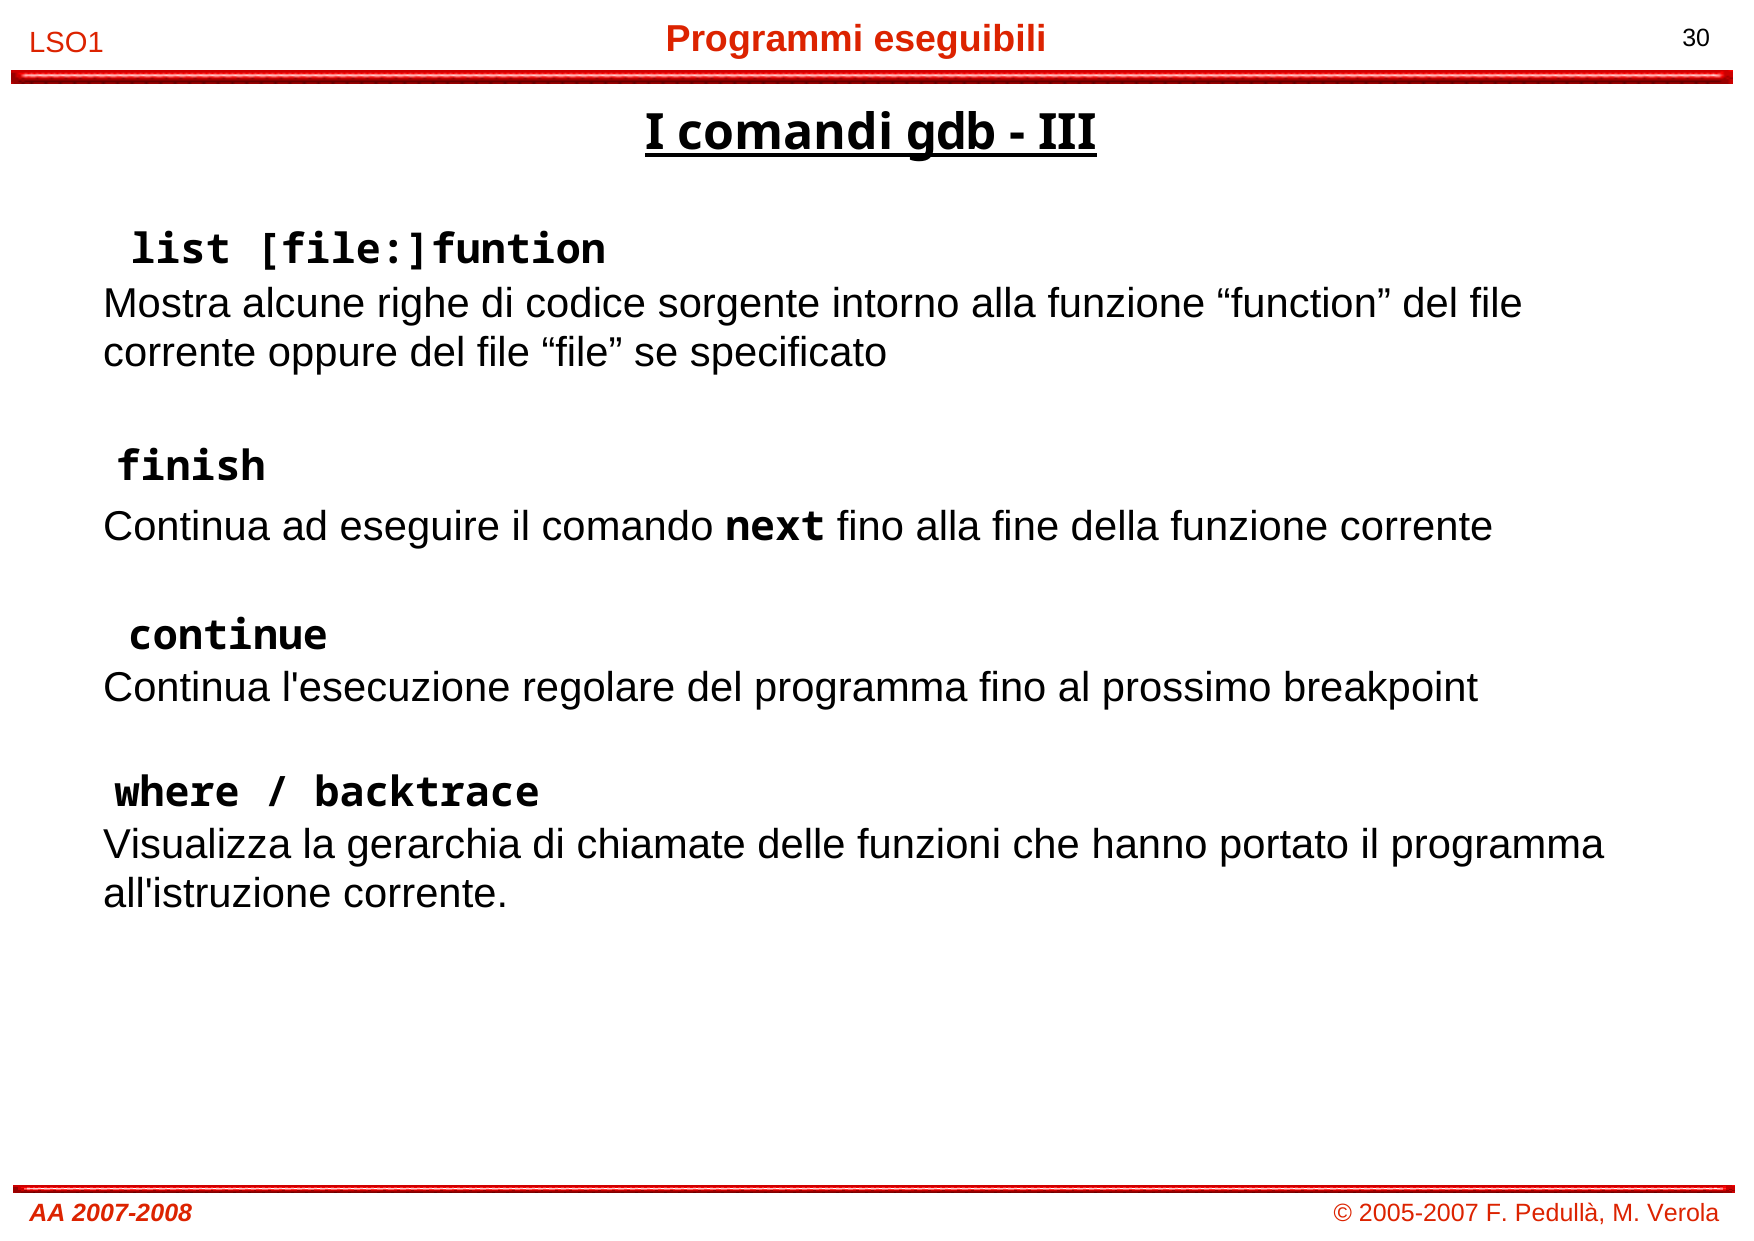

# I comandi gdb - III
 list [file:]funtion
Mostra alcune righe di codice sorgente intorno alla funzione “function” del file corrente oppure del file “file” se specificato
 finish
Continua ad eseguire il comando next fino alla fine della funzione corrente
 continue
Continua l'esecuzione regolare del programma fino al prossimo breakpoint
 where / backtrace
Visualizza la gerarchia di chiamate delle funzioni che hanno portato il programma all'istruzione corrente.